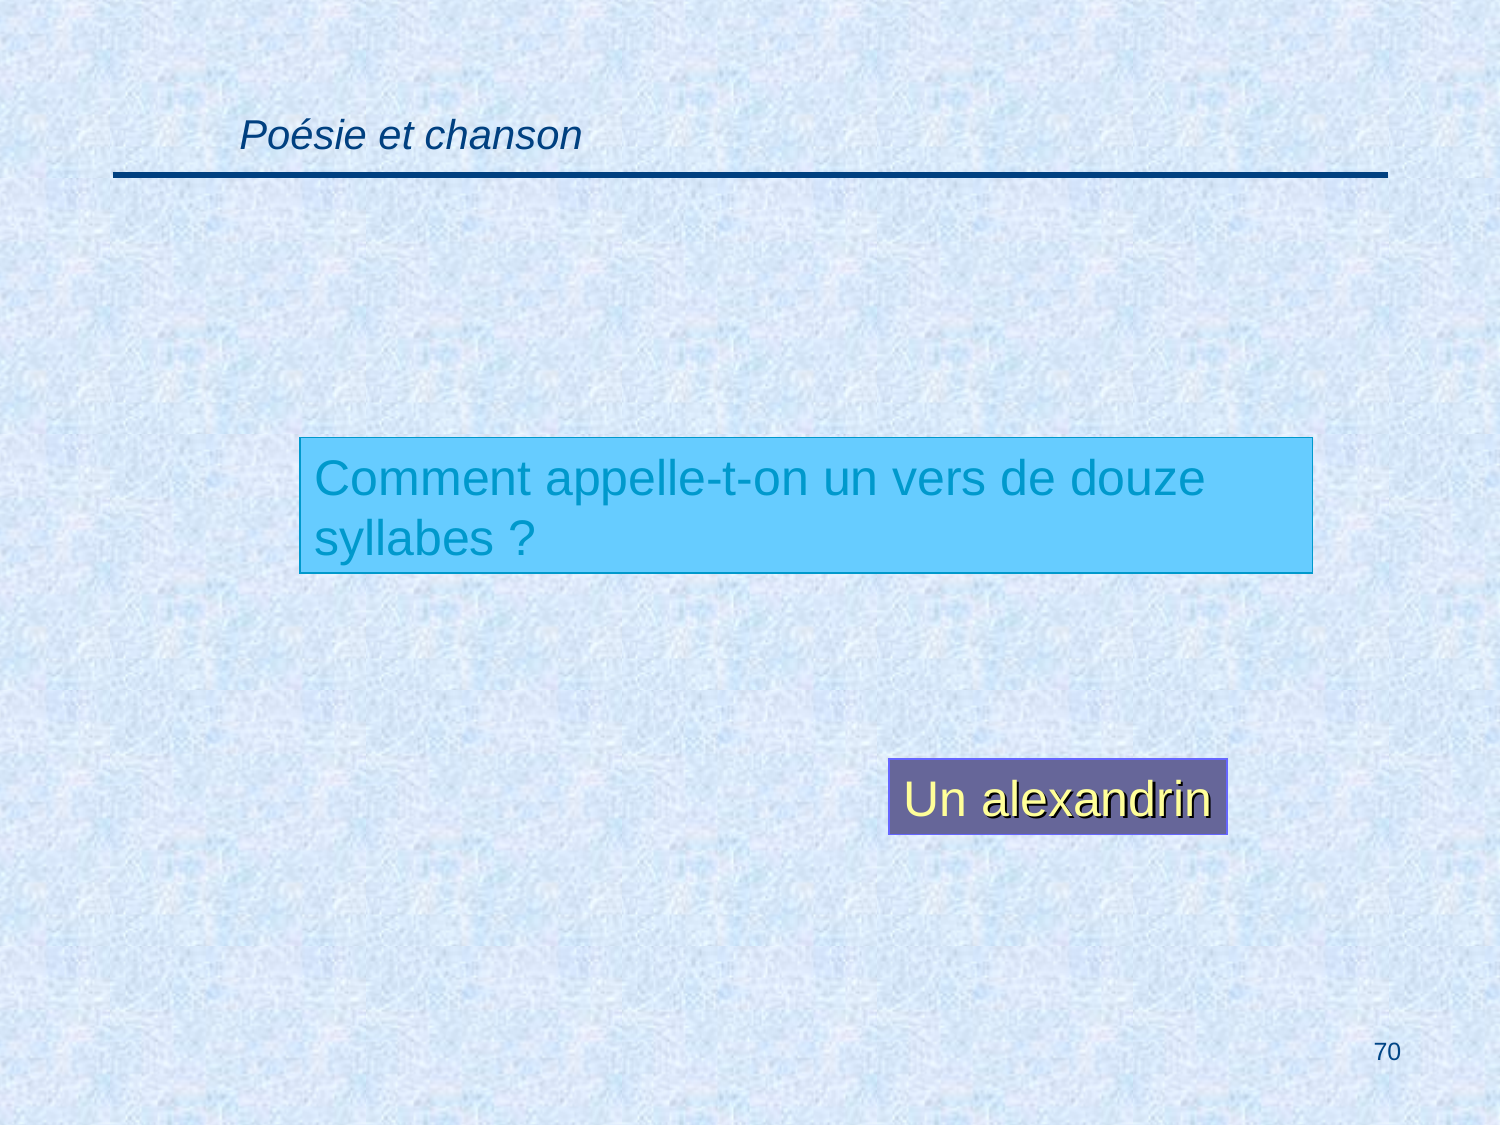

Poésie et chanson
Comment appelle-t-on un vers de douze syllabes ?
Un alexandrin
70